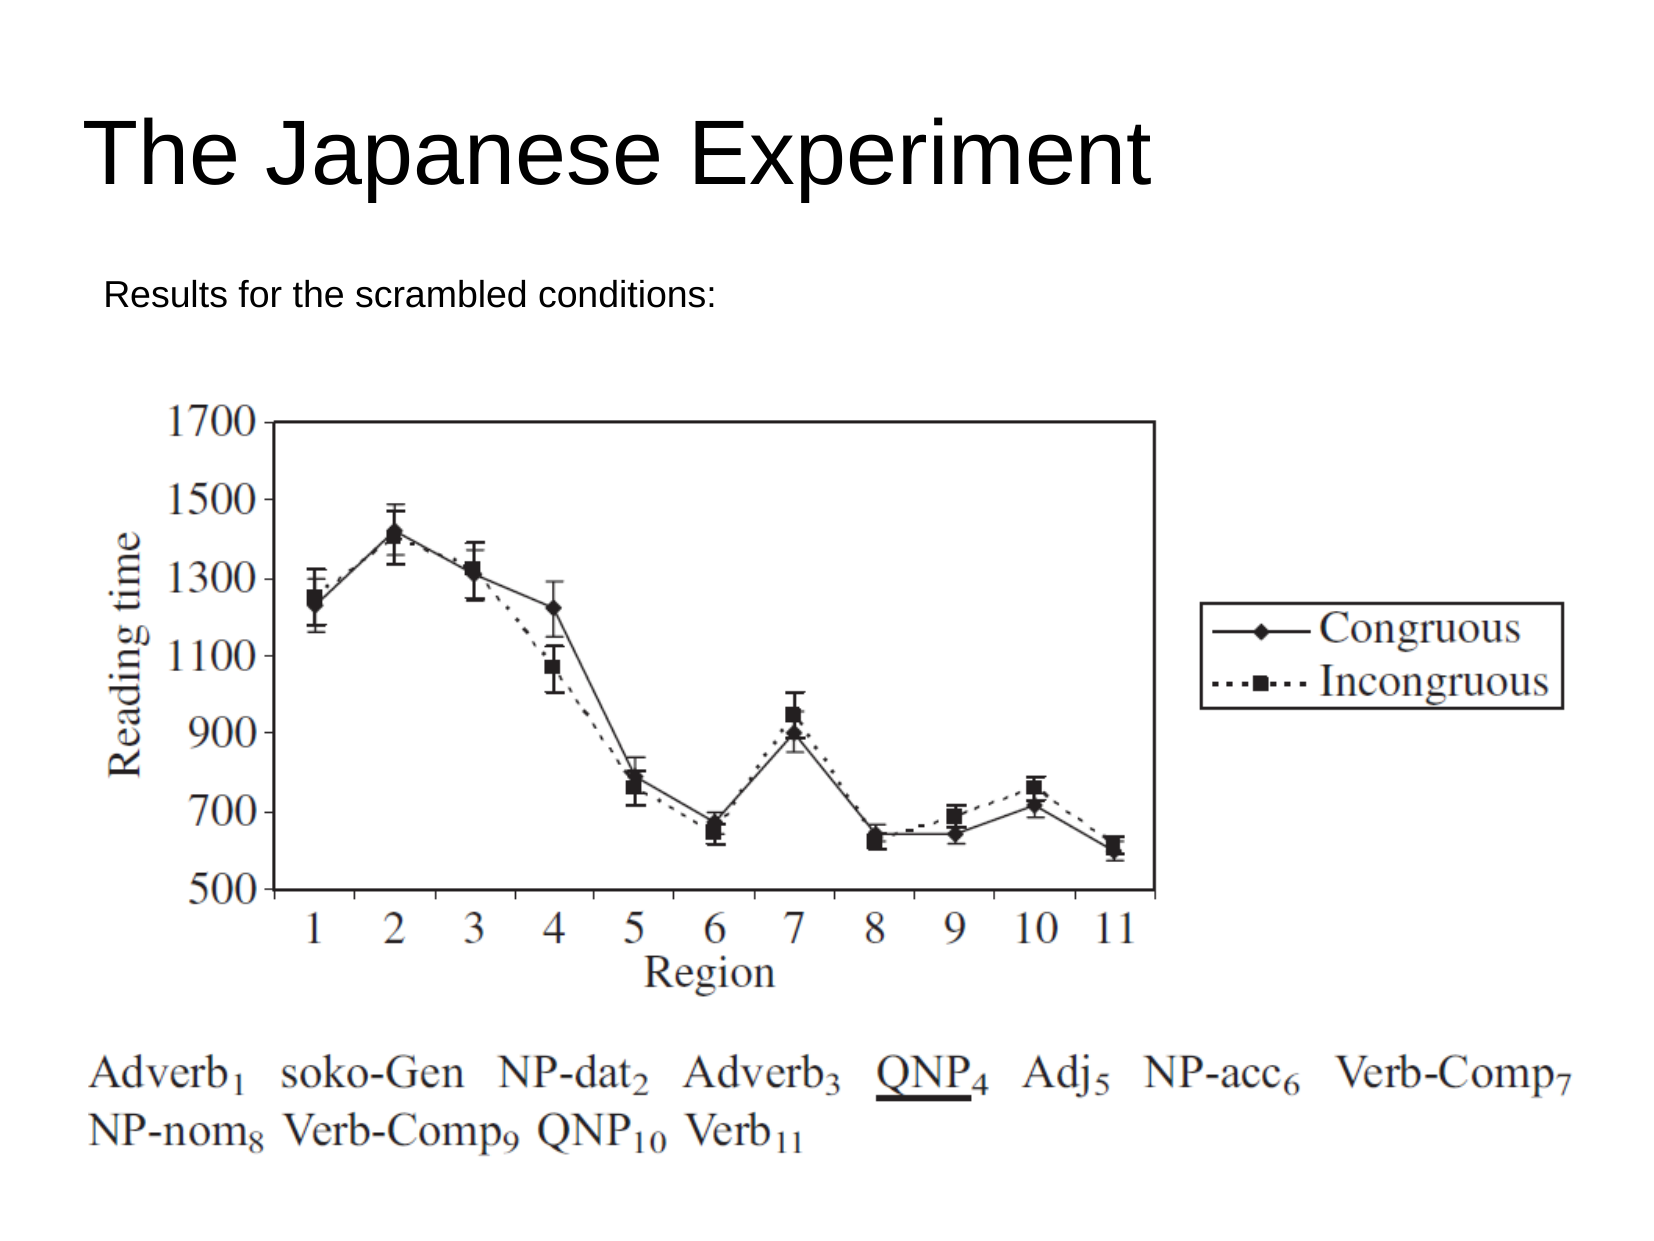

# The Japanese Experiment
Results for the scrambled conditions: